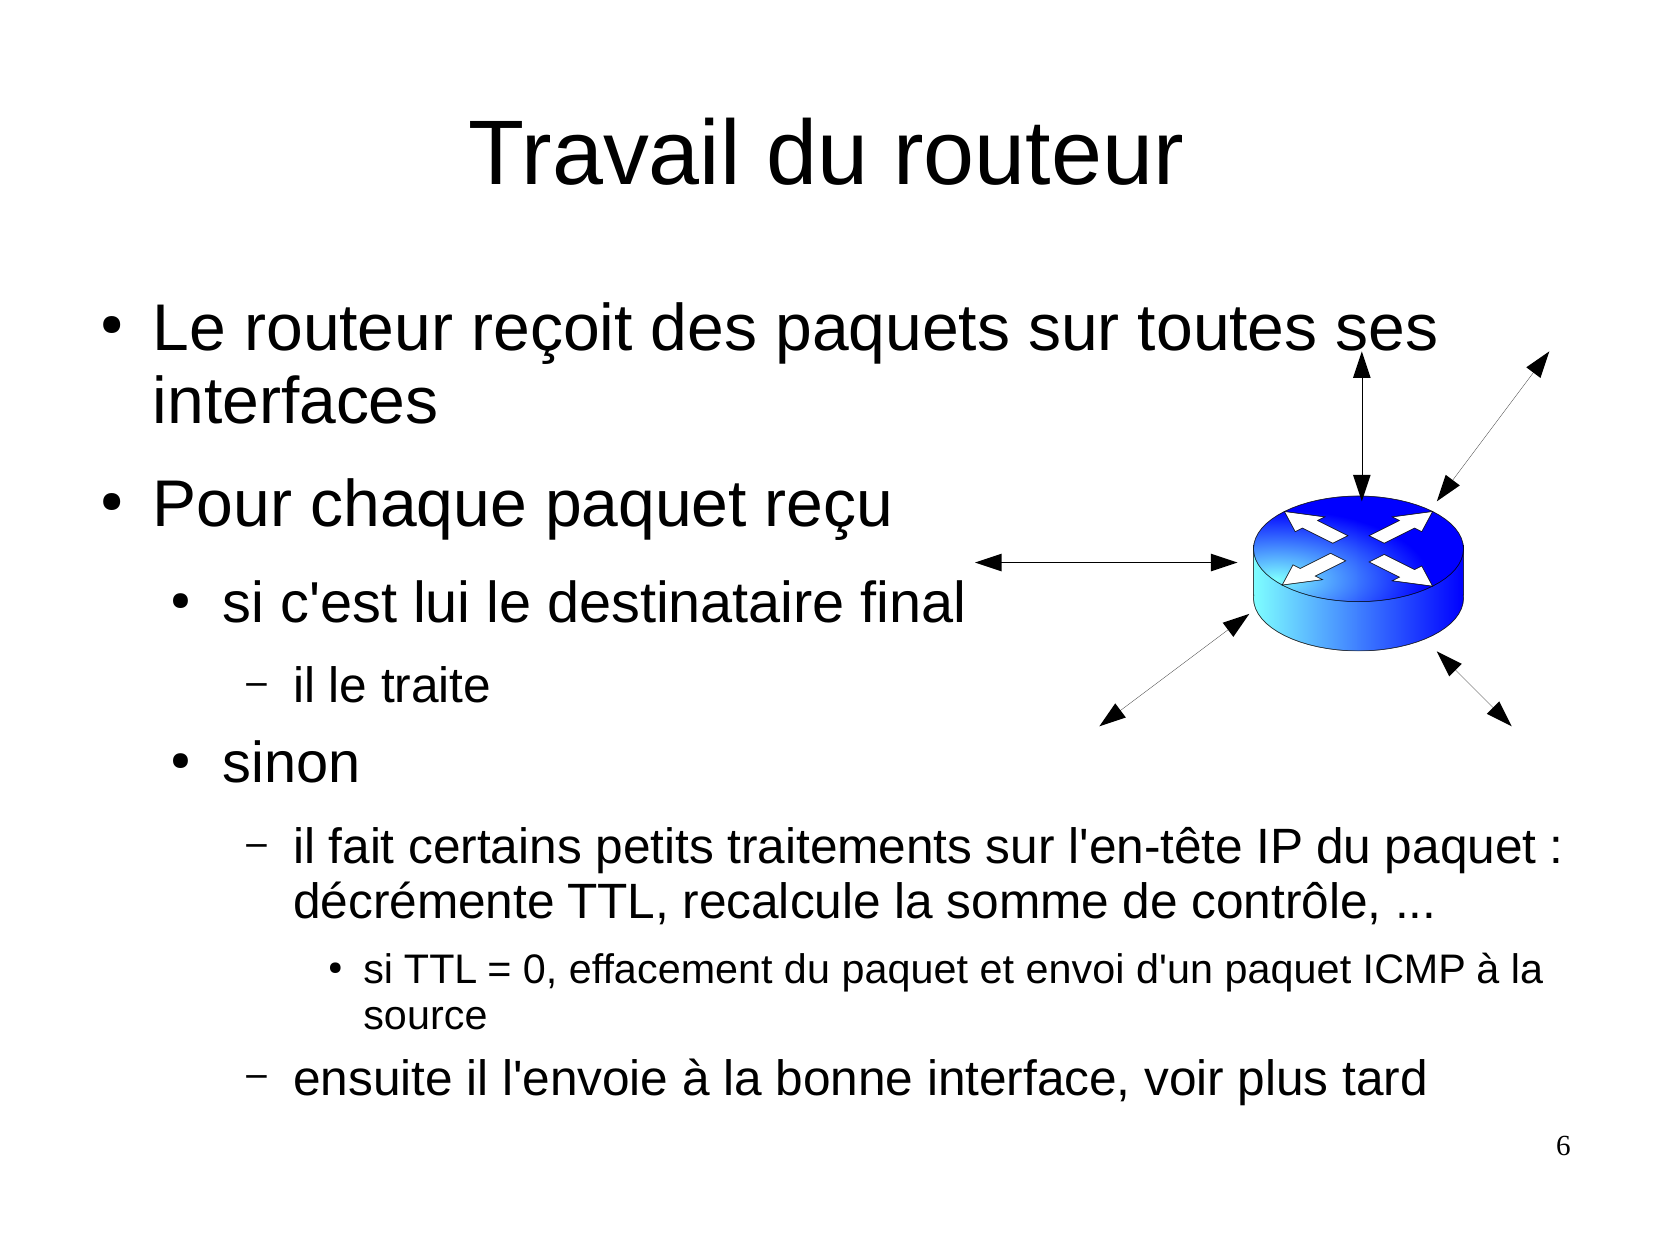

# Travail du routeur
Le routeur reçoit des paquets sur toutes ses interfaces
Pour chaque paquet reçu
si c'est lui le destinataire final
il le traite
sinon
il fait certains petits traitements sur l'en-tête IP du paquet : décrémente TTL, recalcule la somme de contrôle, ...
si TTL = 0, effacement du paquet et envoi d'un paquet ICMP à la source
ensuite il l'envoie à la bonne interface, voir plus tard
6